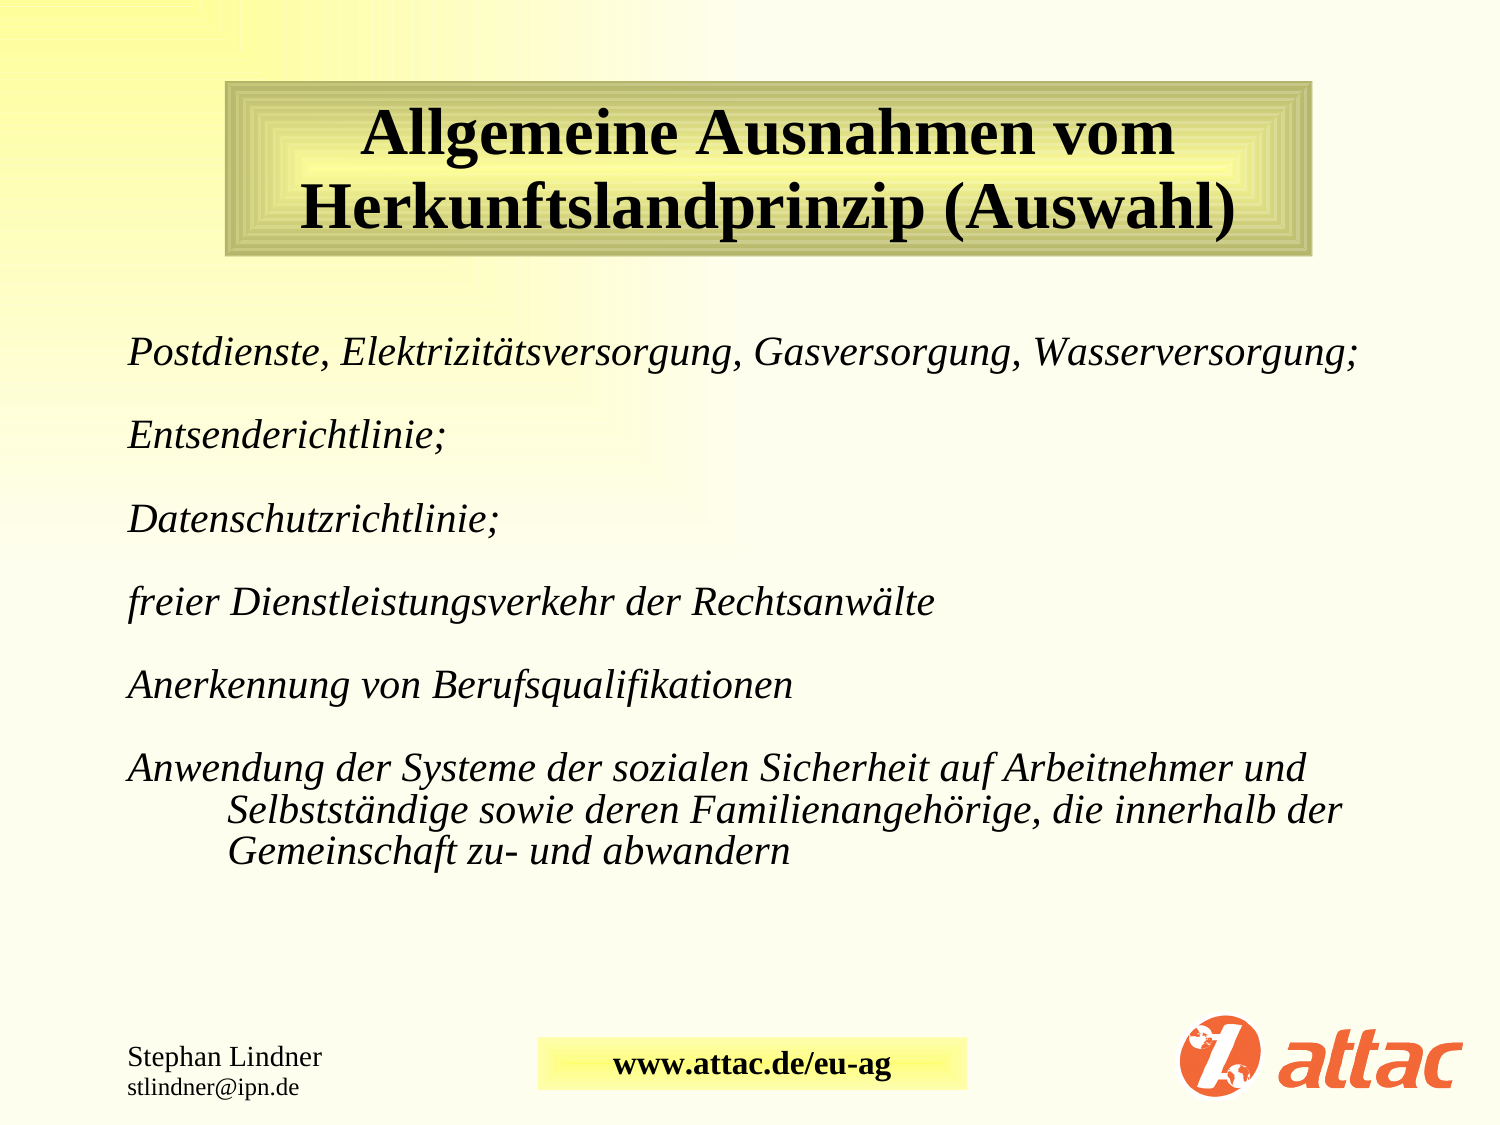

# Allgemeine Ausnahmen vom Herkunftslandprinzip (Auswahl)
Postdienste, Elektrizitätsversorgung, Gasversorgung, Wasserversorgung;
Entsenderichtlinie;
Datenschutzrichtlinie;
freier Dienstleistungsverkehr der Rechtsanwälte
Anerkennung von Berufsqualifikationen
Anwendung der Systeme der sozialen Sicherheit auf Arbeitnehmer und Selbstständige sowie deren Familienangehörige, die innerhalb der Gemeinschaft zu- und abwandern
Stephan Lindner
stlindner@ipn.de
www.attac.de/eu-ag